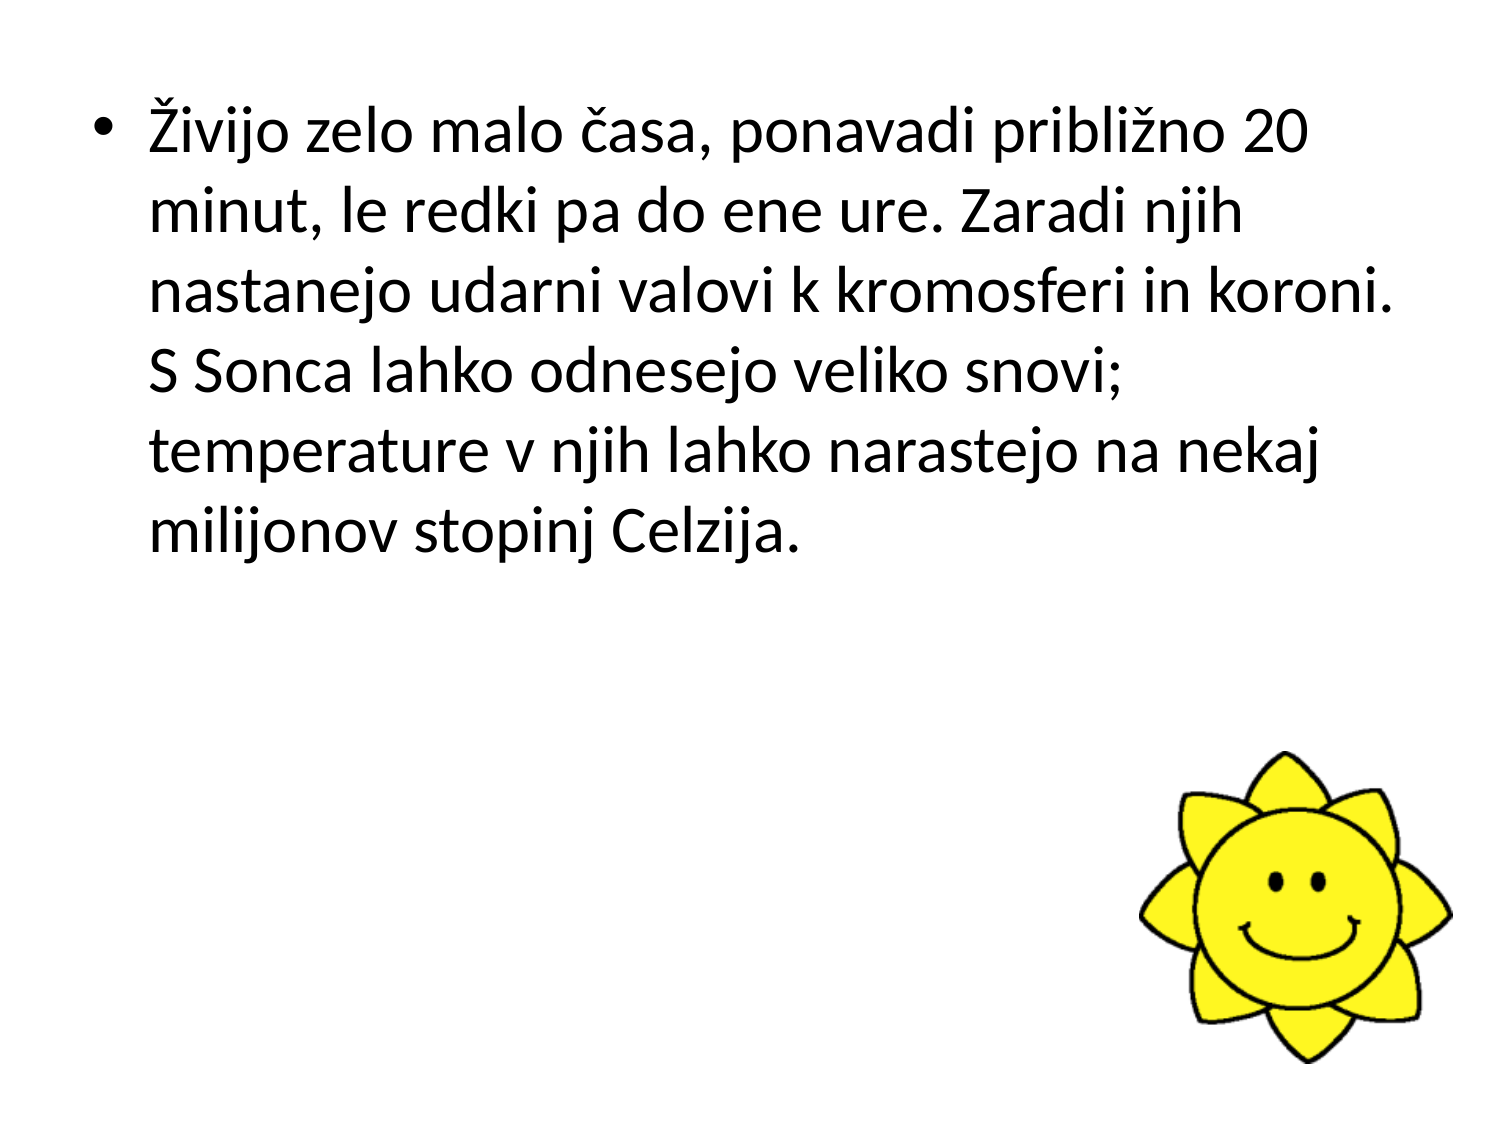

# Živijo zelo malo časa, ponavadi približno 20 minut, le redki pa do ene ure. Zaradi njih nastanejo udarni valovi k kromosferi in koroni. S Sonca lahko odnesejo veliko snovi; temperature v njih lahko narastejo na nekaj milijonov stopinj Celzija.